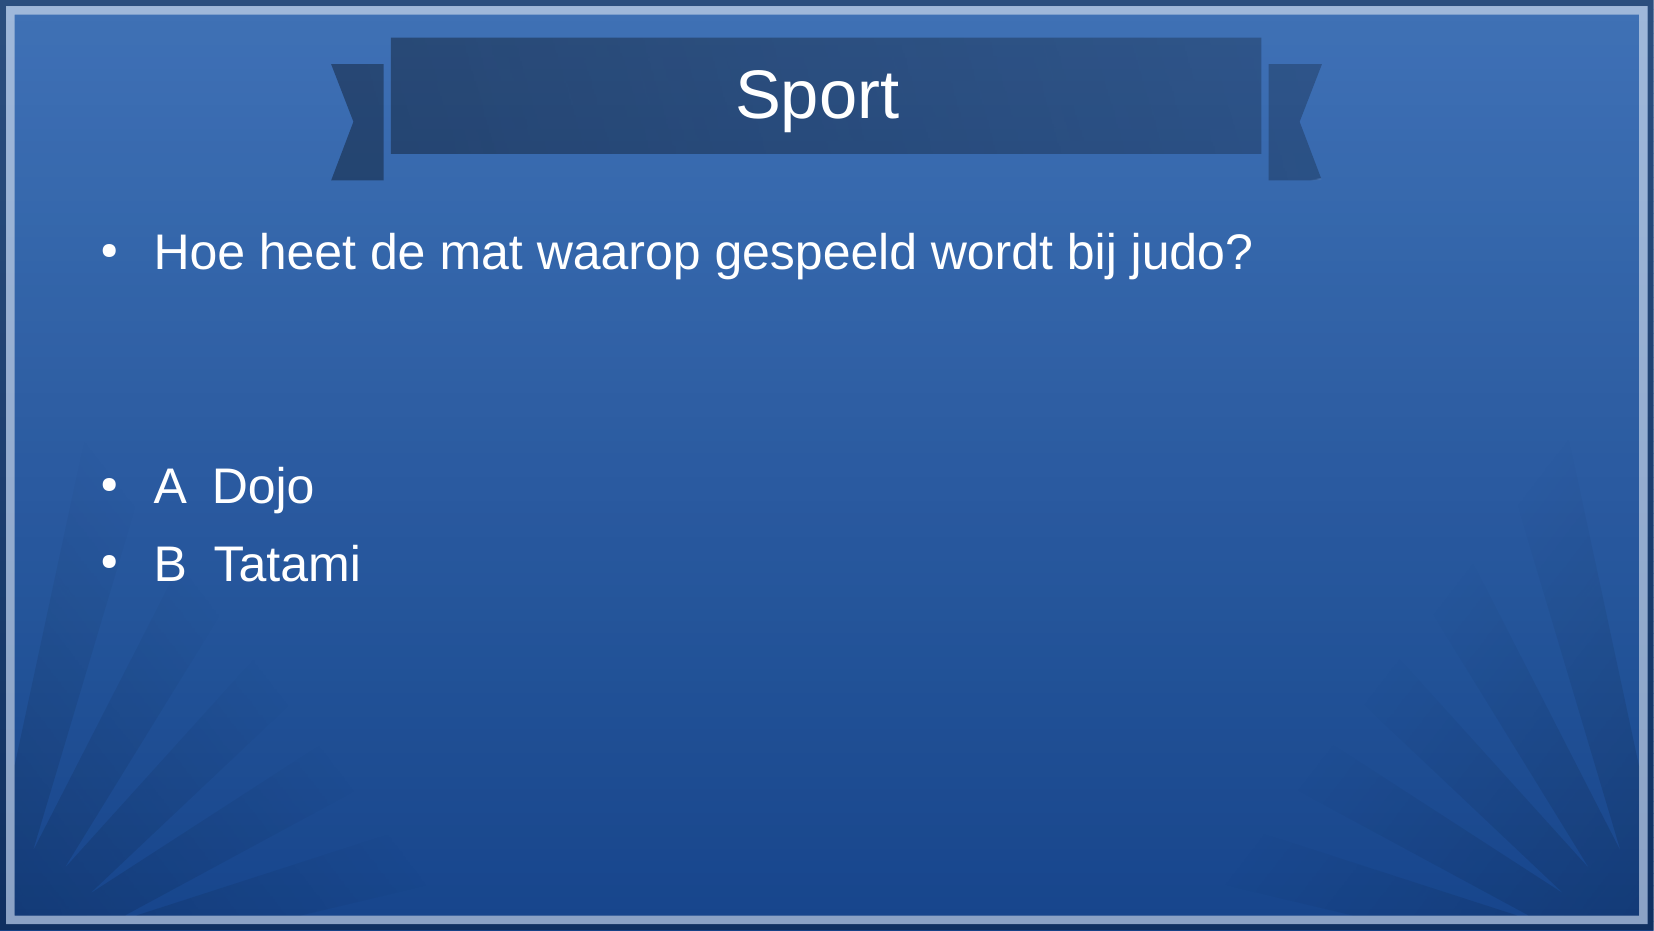

# Sport
Hoe heet de mat waarop gespeeld wordt bij judo?
A Dojo
B Tatami